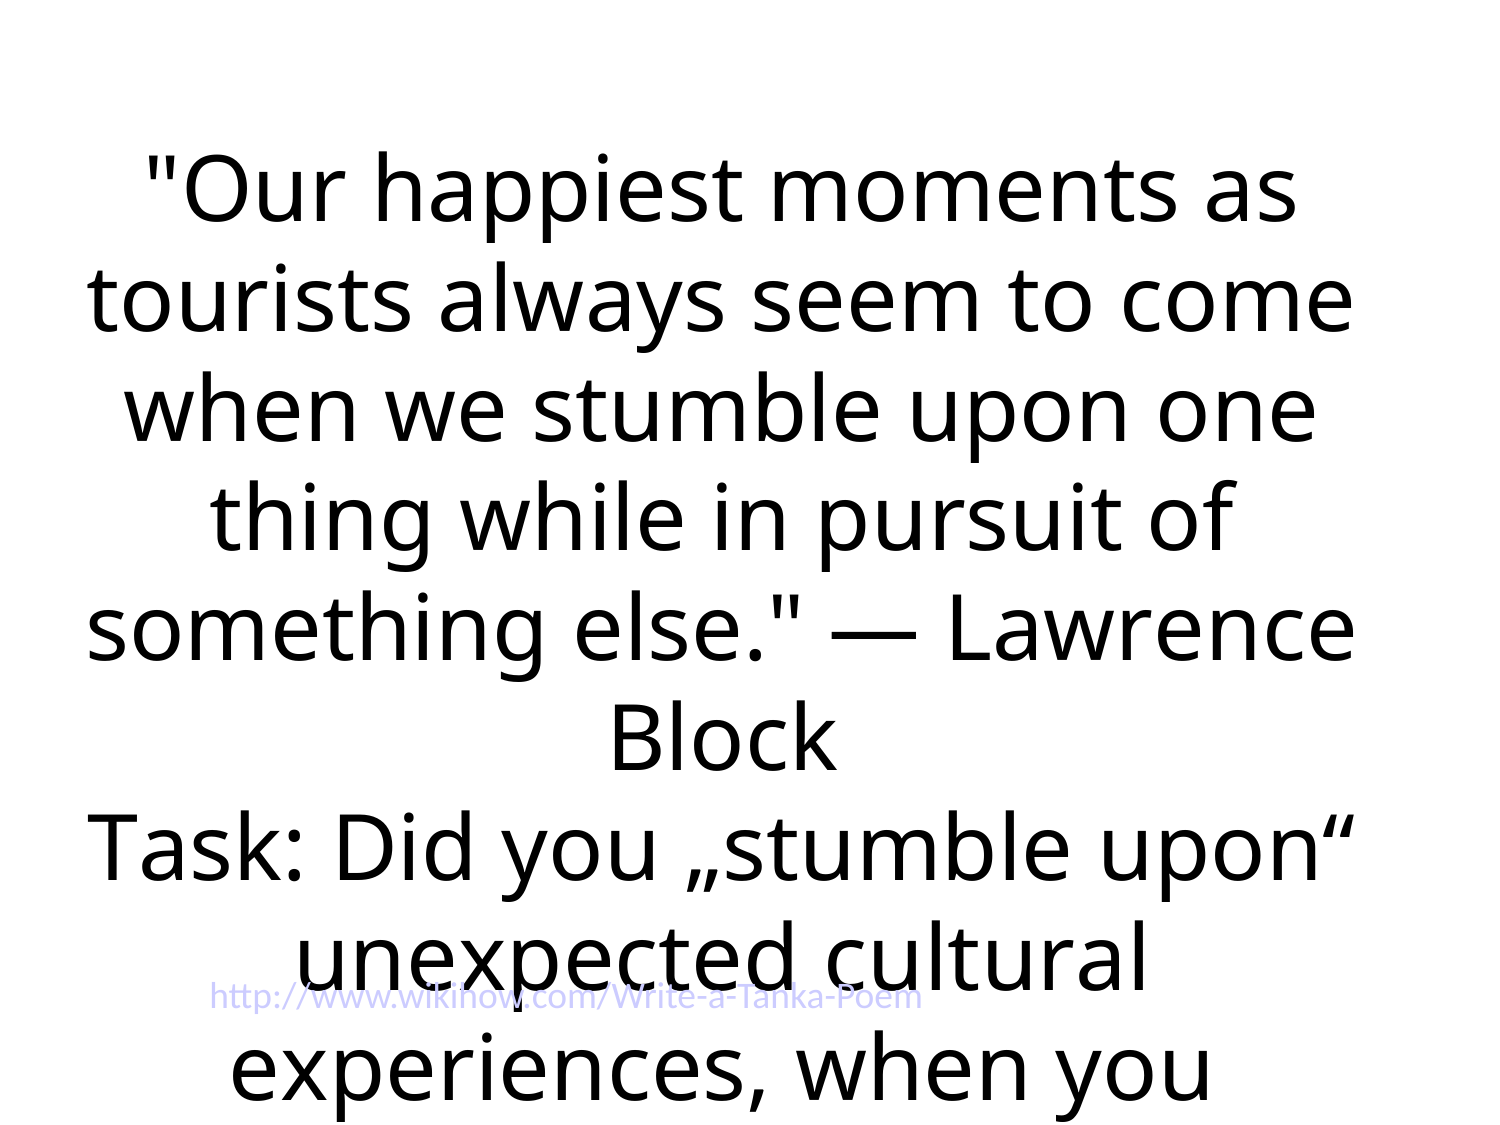

# "Our happiest moments as tourists always seem to come when we stumble upon one thing while in pursuit of something else." — Lawrence Block Task: Did you „stumble upon“ unexpected cultural experiences, when you weretravelling? Write down your experience as a tanka poem
http://www.wikihow.com/Write-a-Tanka-Poem